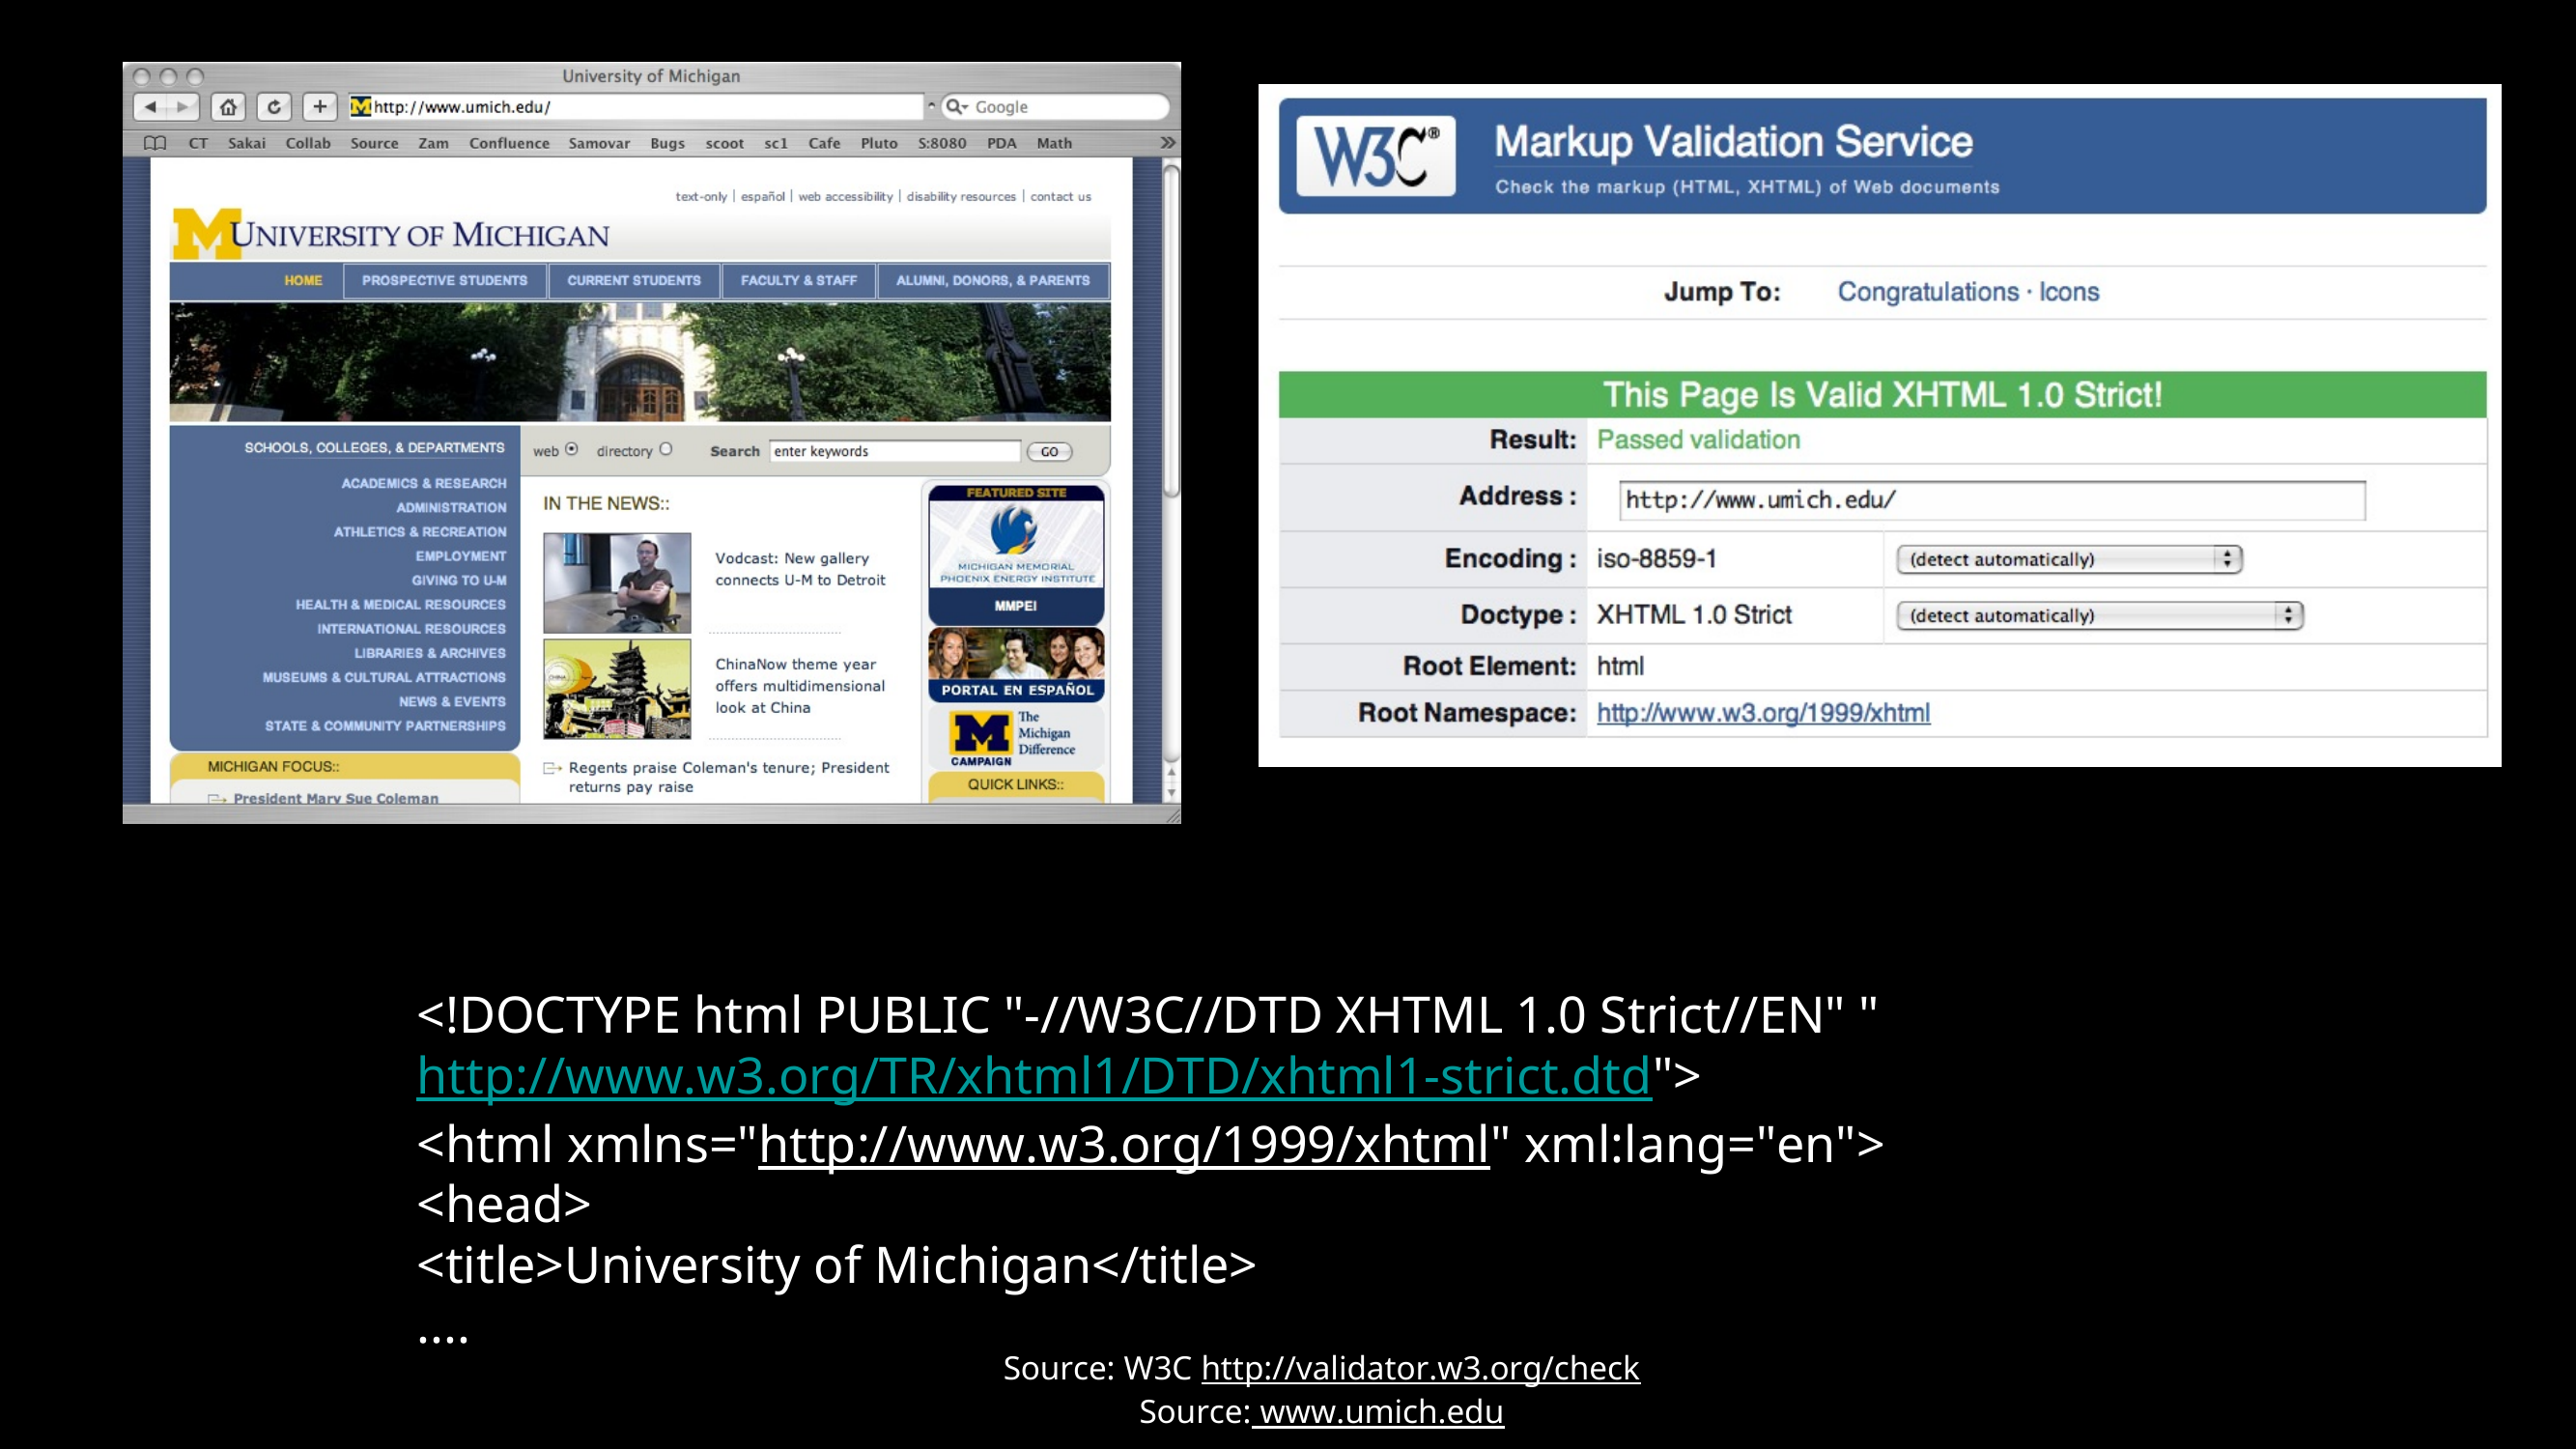

<!DOCTYPE html PUBLIC "-//W3C//DTD XHTML 1.0 Strict//EN" "http://www.w3.org/TR/xhtml1/DTD/xhtml1-strict.dtd">
<html xmlns="http://www.w3.org/1999/xhtml" xml:lang="en">
<head>
<title>University of Michigan</title>
....
Source: W3C http://validator.w3.org/check
Source: www.umich.edu